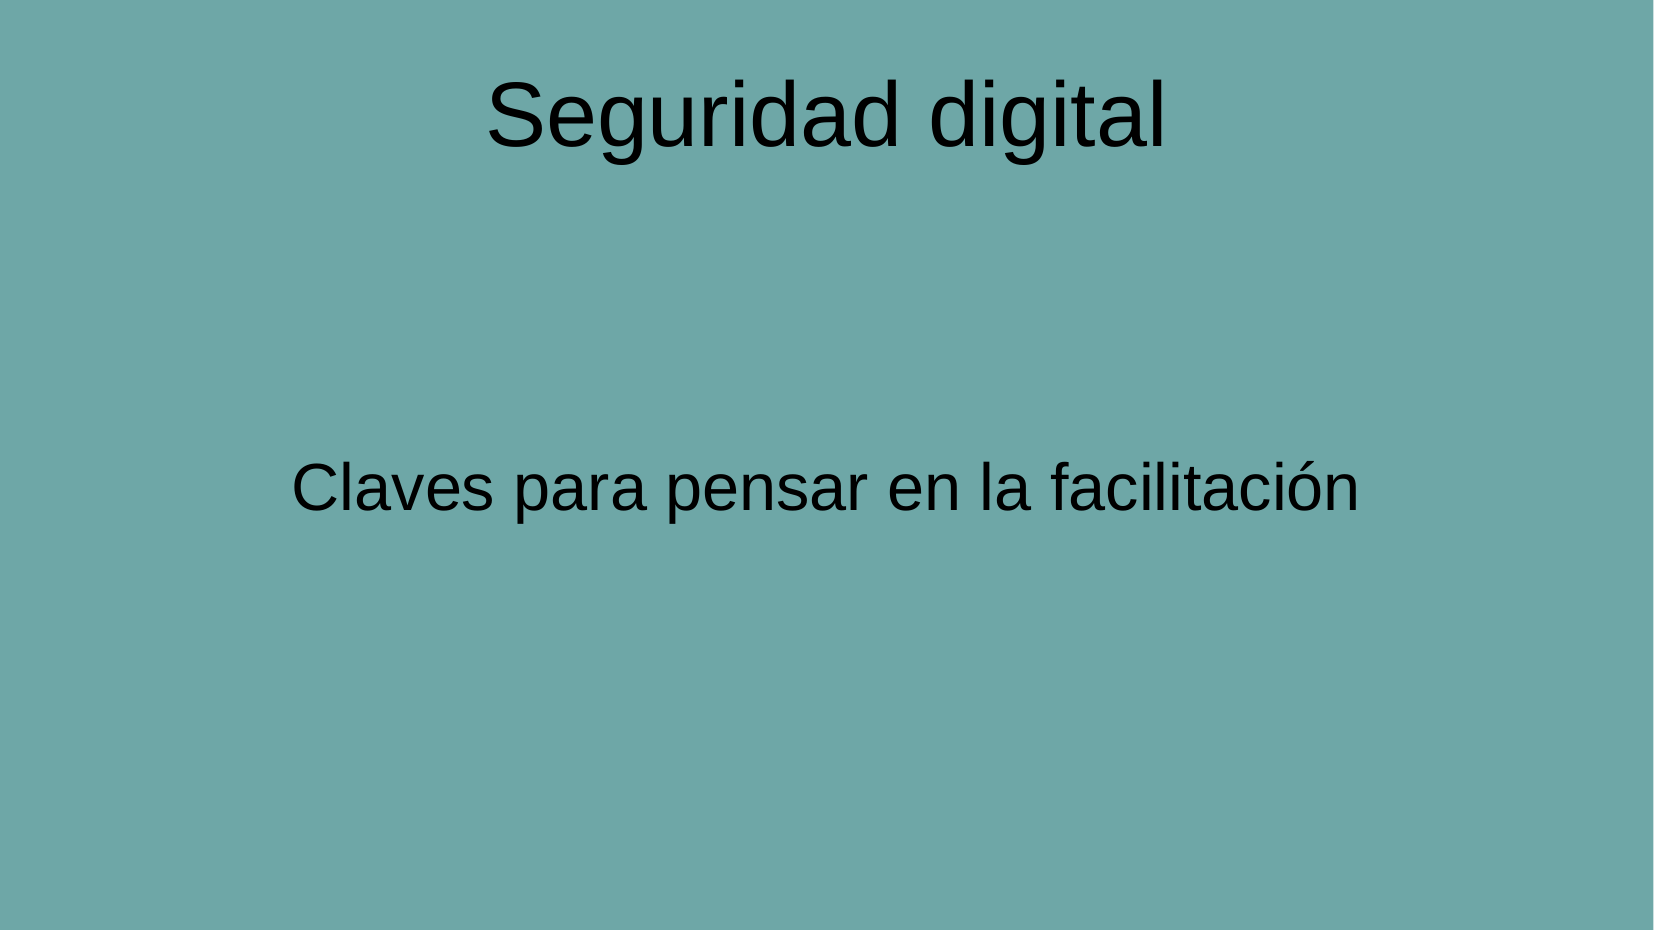

# Seguridad digital
Claves para pensar en la facilitación